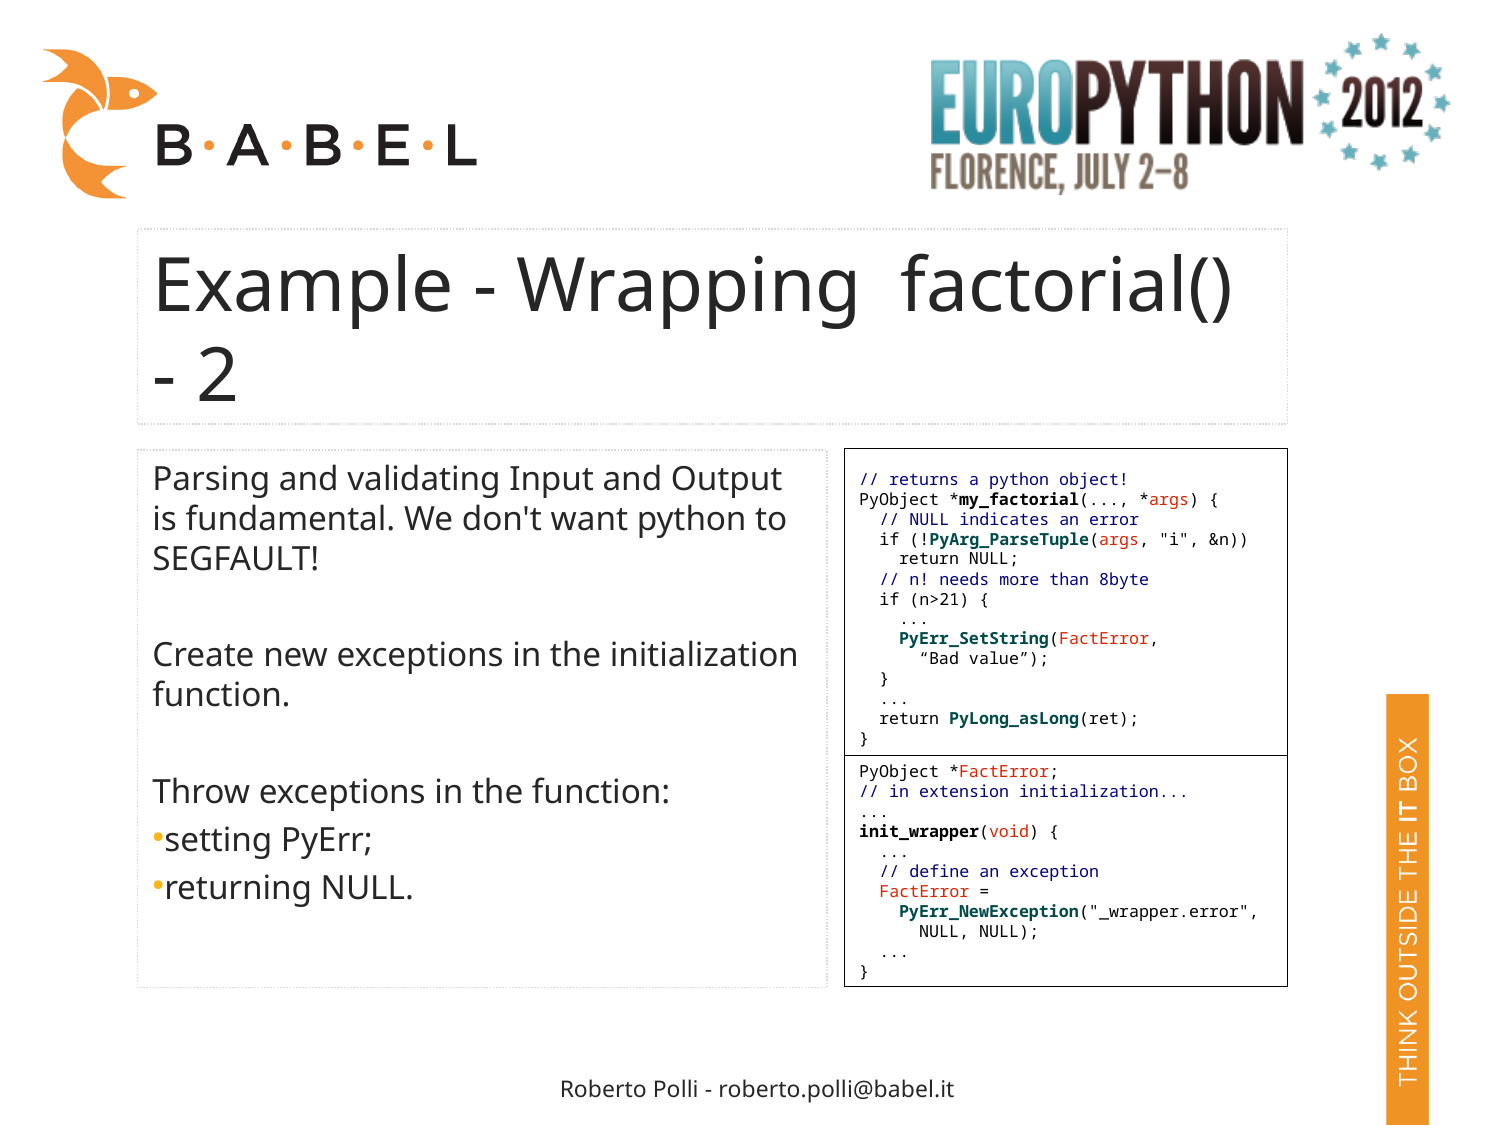

# Example - Wrapping factorial() - 2
// returns a python object!
PyObject *my_factorial(..., *args) {
 // NULL indicates an error
 if (!PyArg_ParseTuple(args, "i", &n))
 return NULL;
 // n! needs more than 8byte
 if (n>21) {
 ...
 PyErr_SetString(FactError,
 “Bad value”);
 }
 ...
 return PyLong_asLong(ret);
}
Parsing and validating Input and Output is fundamental. We don't want python to SEGFAULT!
Create new exceptions in the initialization function.
Throw exceptions in the function:
setting PyErr;
returning NULL.
PyObject *FactError;
// in extension initialization...
...
init_wrapper(void) {
 ...
 // define an exception
 FactError =
 PyErr_NewException("_wrapper.error",
 NULL, NULL);
 ...
}